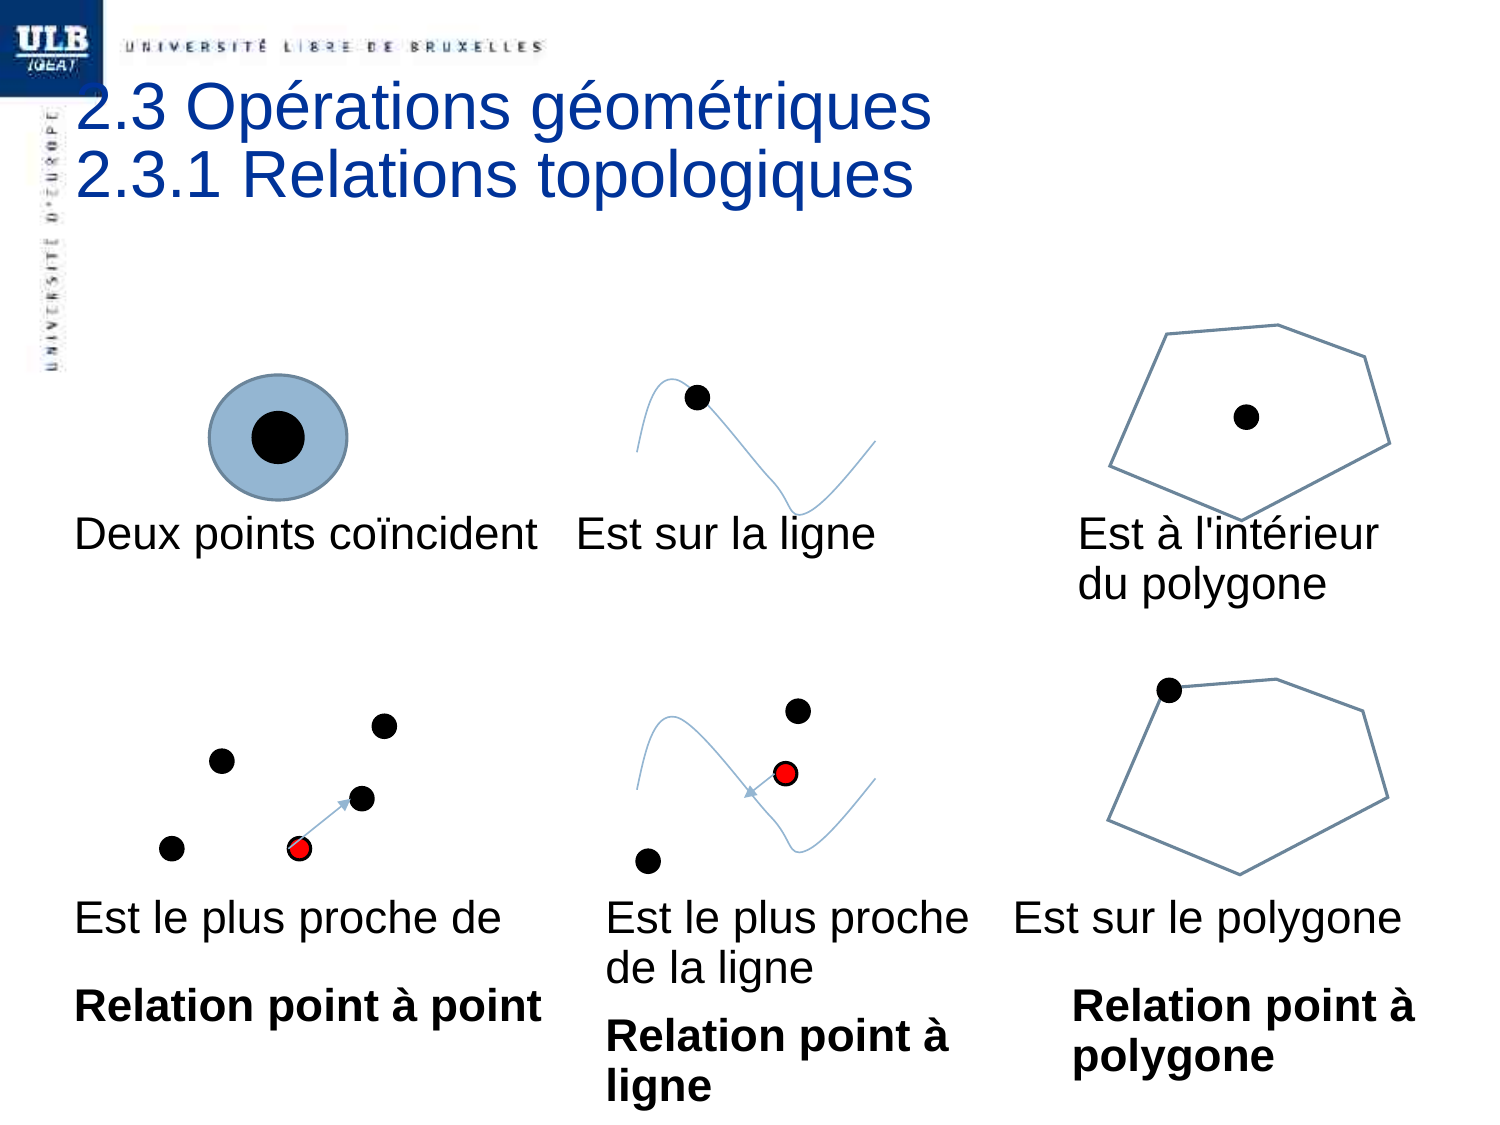

# 2.3 Opérations géométriques 2.3.1 Relations topologiques
Deux points coïncident
Est sur la ligne
Est à l'intérieur du polygone
Est le plus proche de
Est le plus proche de la ligne
Est sur le polygone
Relation point à point
Relation point à polygone
Relation point à ligne